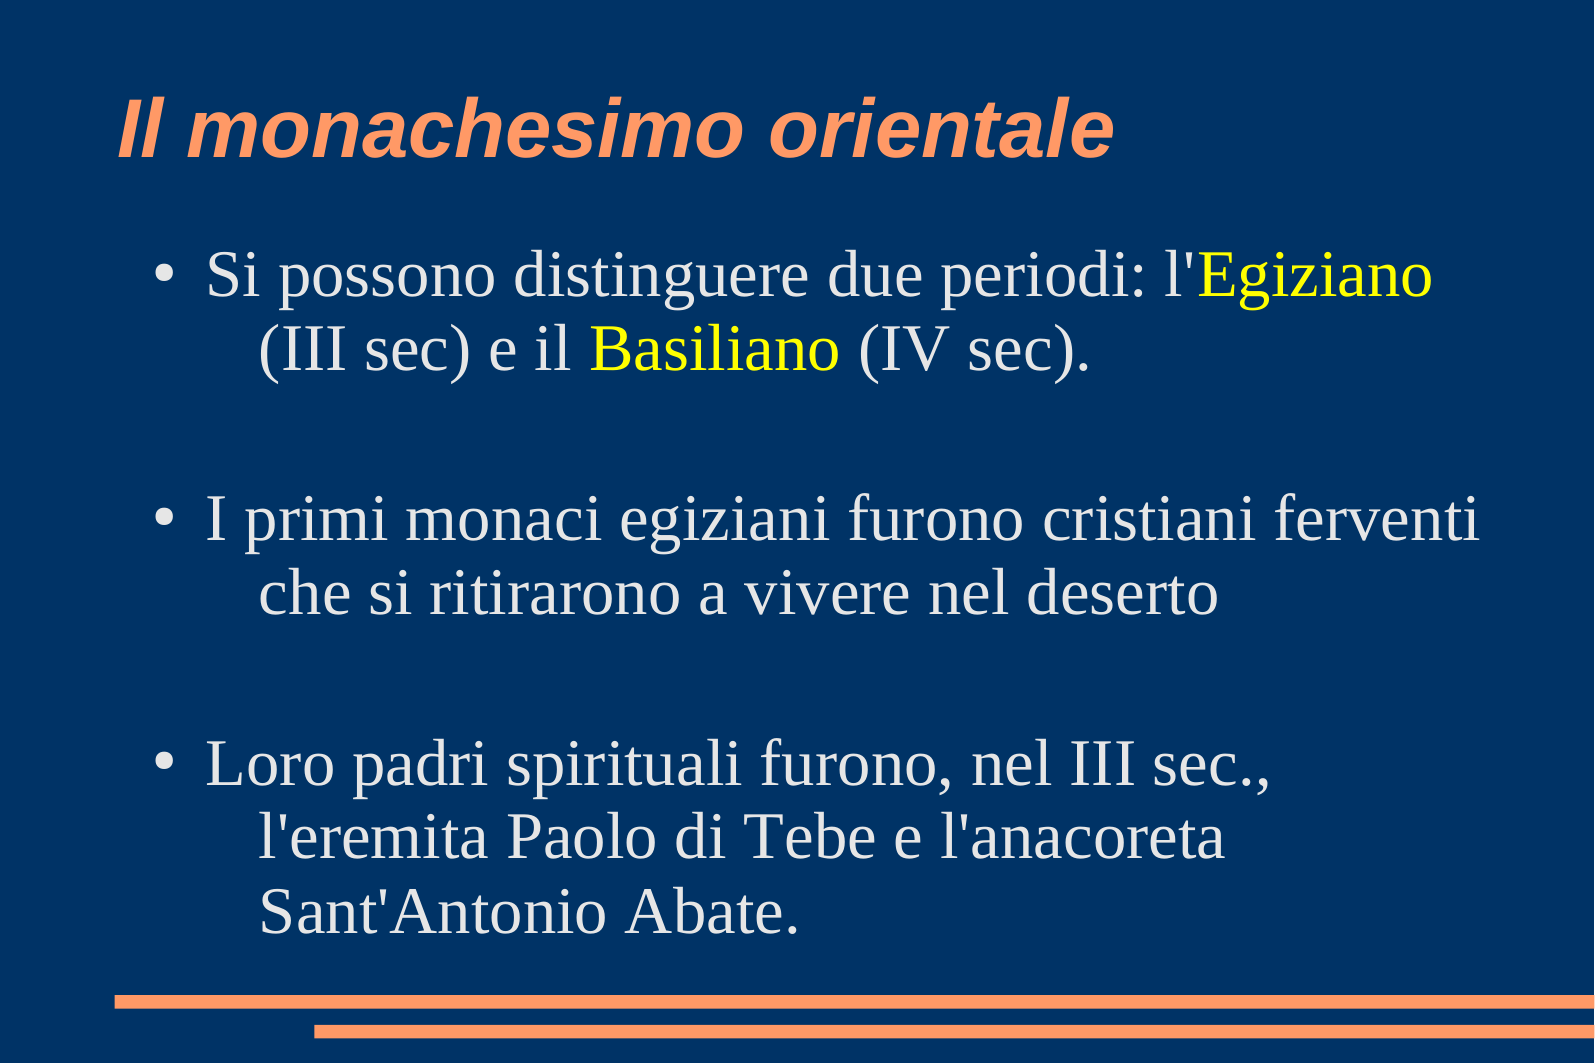

# Il monachesimo orientale
Si possono distinguere due periodi: l'Egiziano (III sec) e il Basiliano (IV sec).
I primi monaci egiziani furono cristiani ferventi che si ritirarono a vivere nel deserto
Loro padri spirituali furono, nel III sec., l'eremita Paolo di Tebe e l'anacoreta Sant'Antonio Abate.